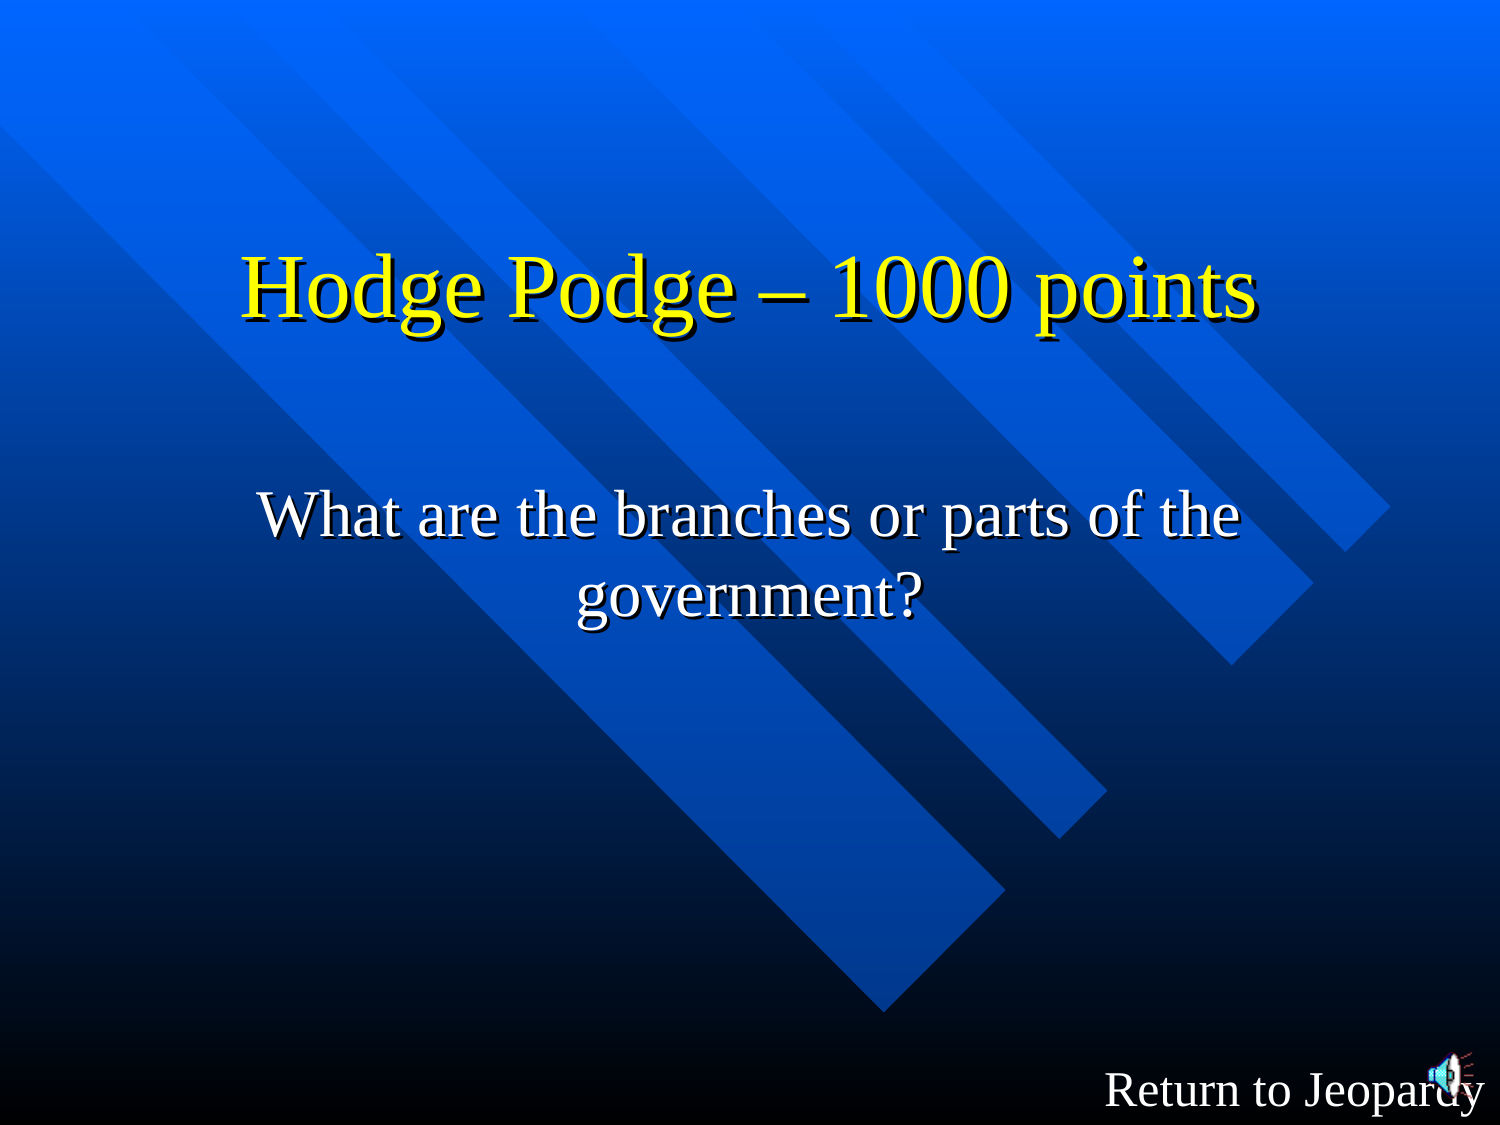

# Hodge Podge – 1000 points
What are the branches or parts of the government?
Return to Jeopardy